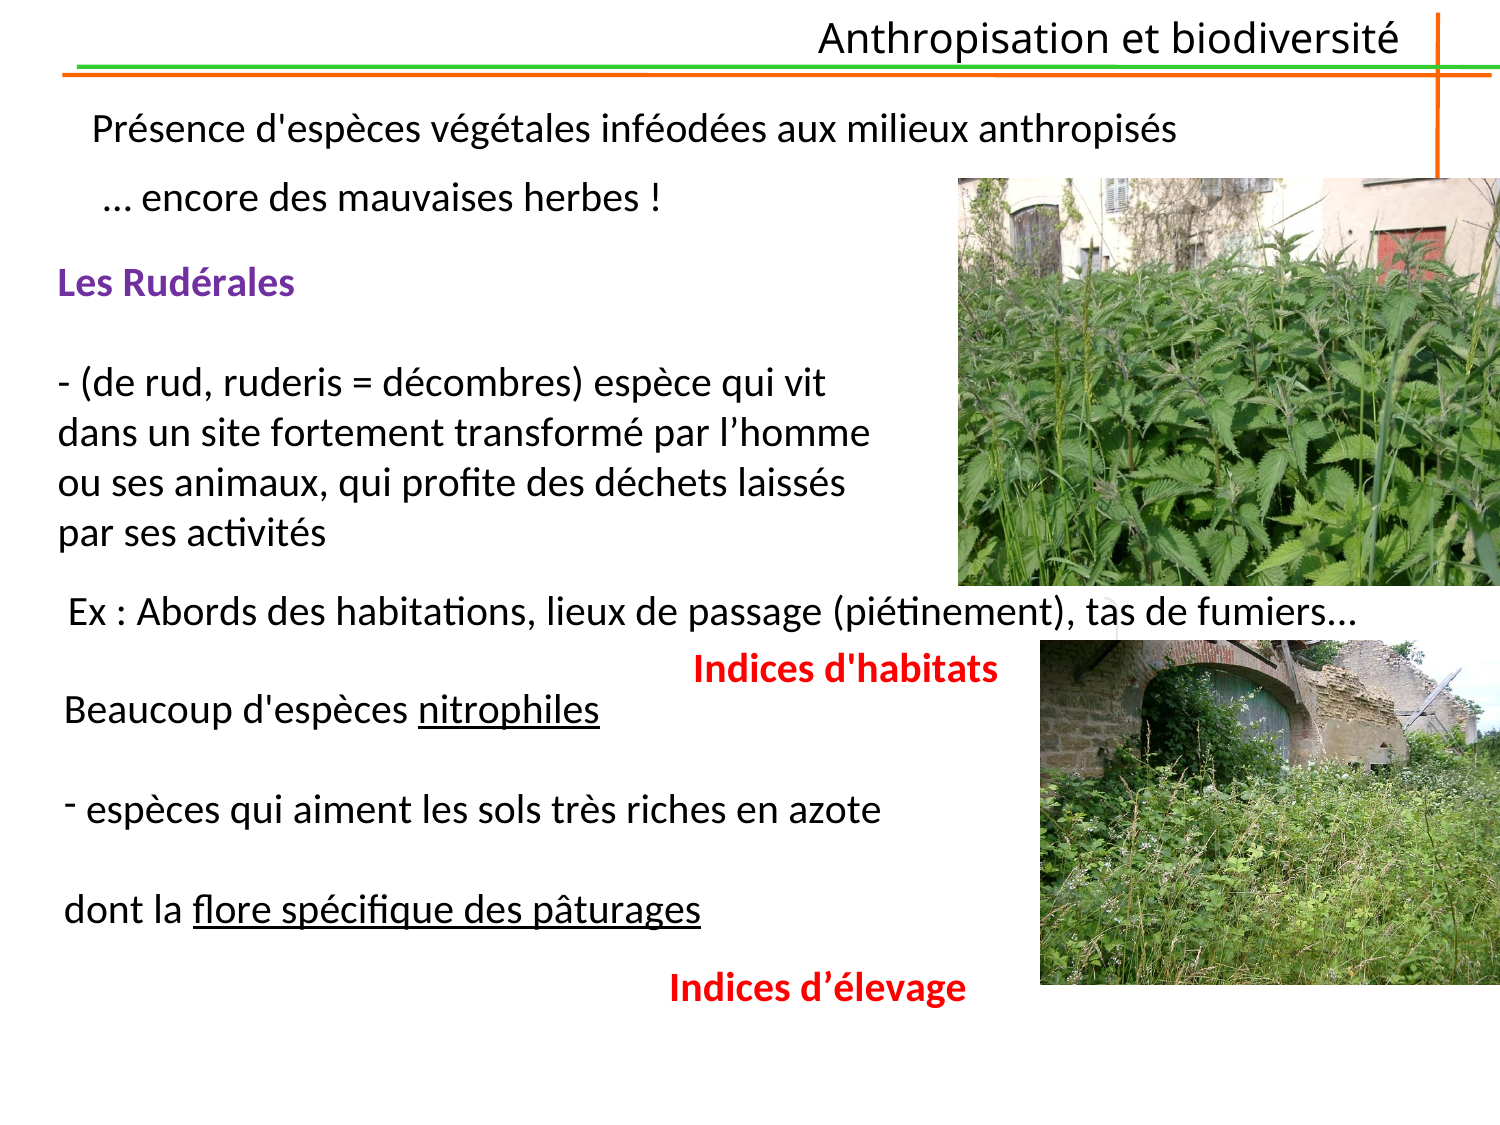

Anthropisation et biodiversité
Présence d'espèces végétales inféodées aux milieux anthropisés
… encore des mauvaises herbes !
Les Rudérales
- (de rud, ruderis = décombres) espèce qui vit dans un site fortement transformé par l’homme ou ses animaux, qui profite des déchets laissés par ses activités
Ex : Abords des habitations, lieux de passage (piétinement), tas de fumiers...
Indices d'habitats
Beaucoup d'espèces nitrophiles
 espèces qui aiment les sols très riches en azote
dont la flore spécifique des pâturages
Indices d’élevage